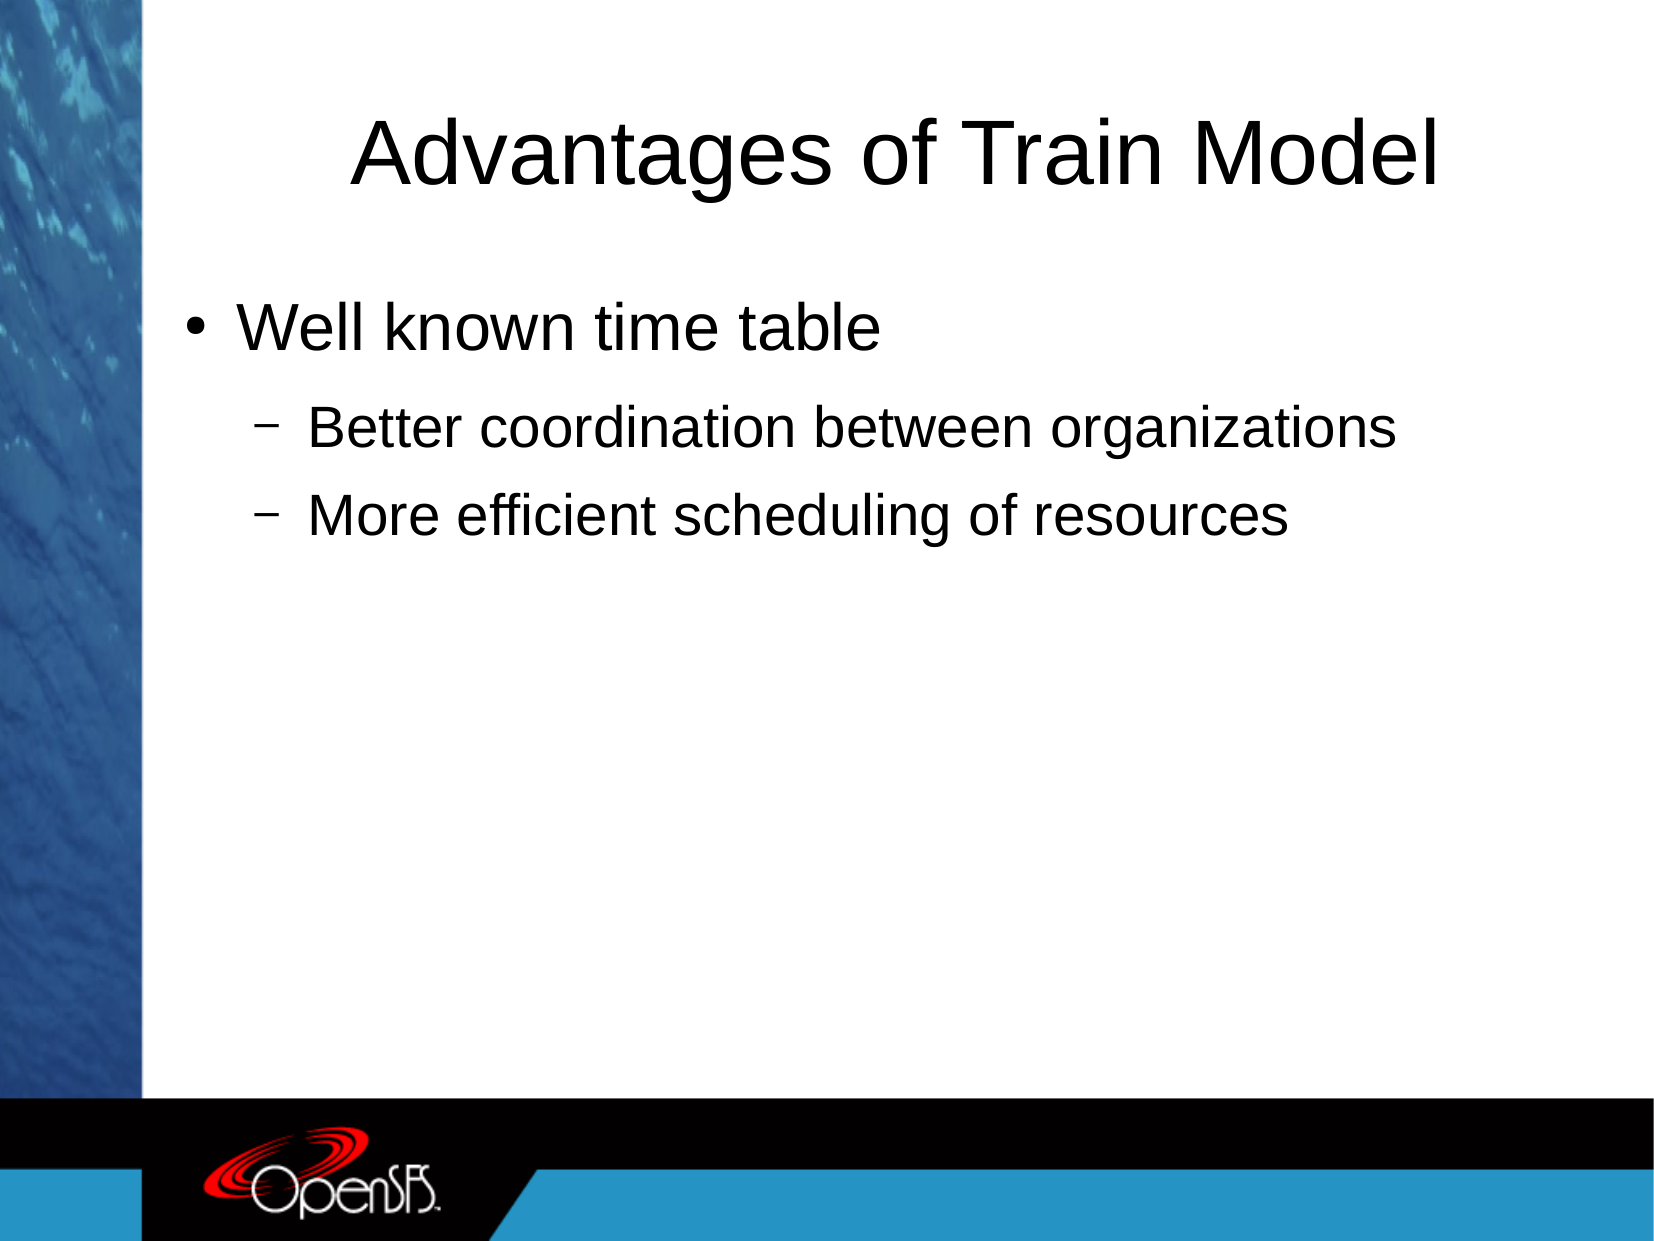

# Advantages of Train Model
Well known time table
Better coordination between organizations
More efficient scheduling of resources